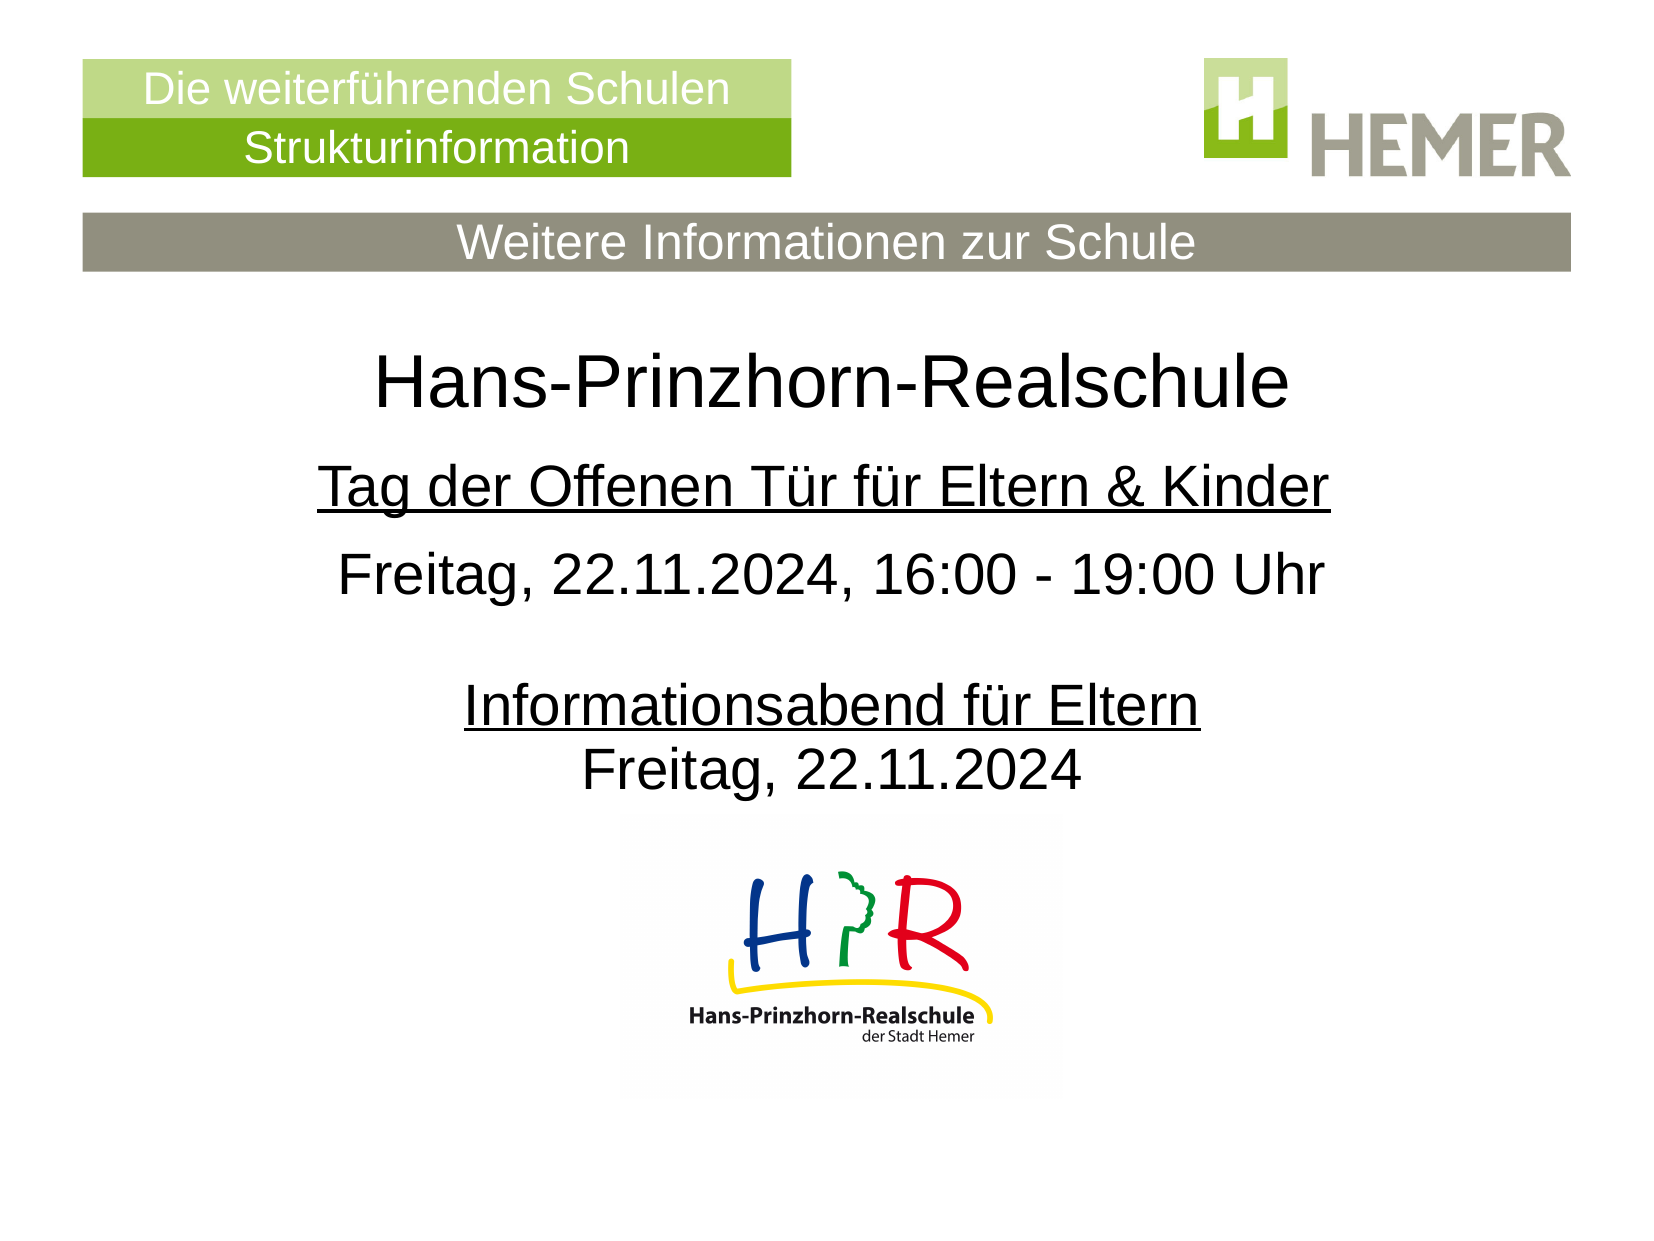

Weitere Informationen zur Schule
# Hans-Prinzhorn-Realschule
Tag der Offenen Tür für Eltern & Kinder
Freitag, 22.11.2024, 16:00 - 19:00 Uhr
Informationsabend für Eltern
Freitag, 22.11.2024